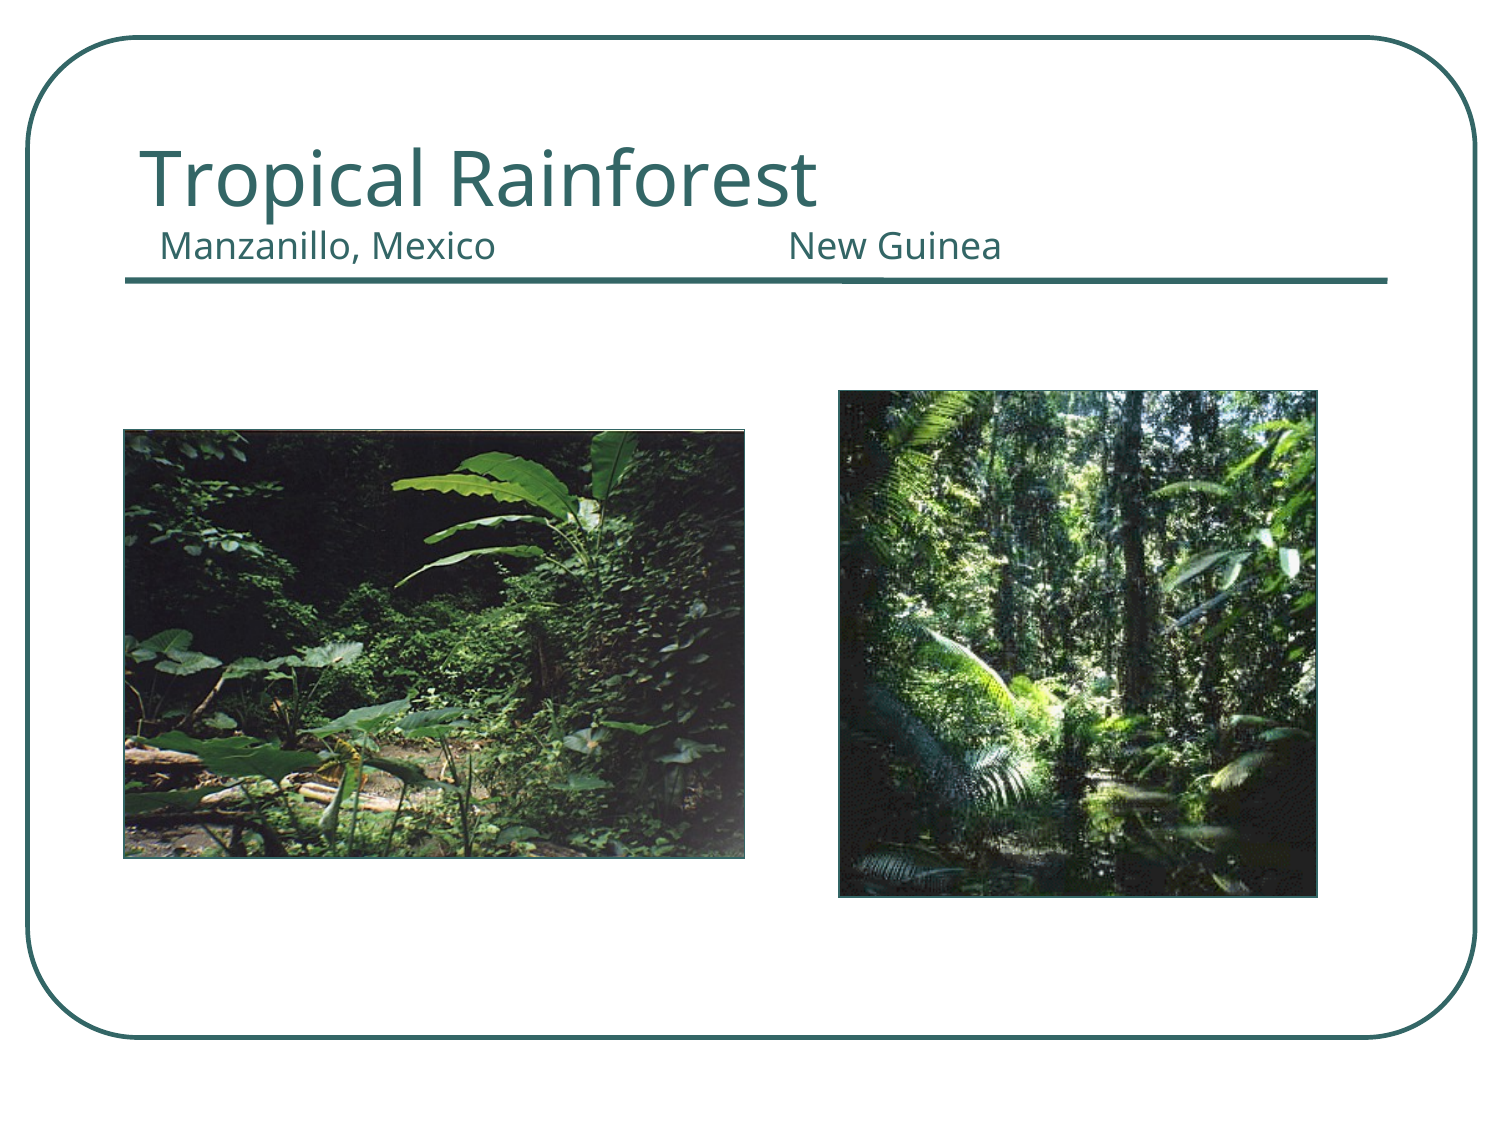

# Tropical Rainforest Manzanillo, Mexico New Guinea